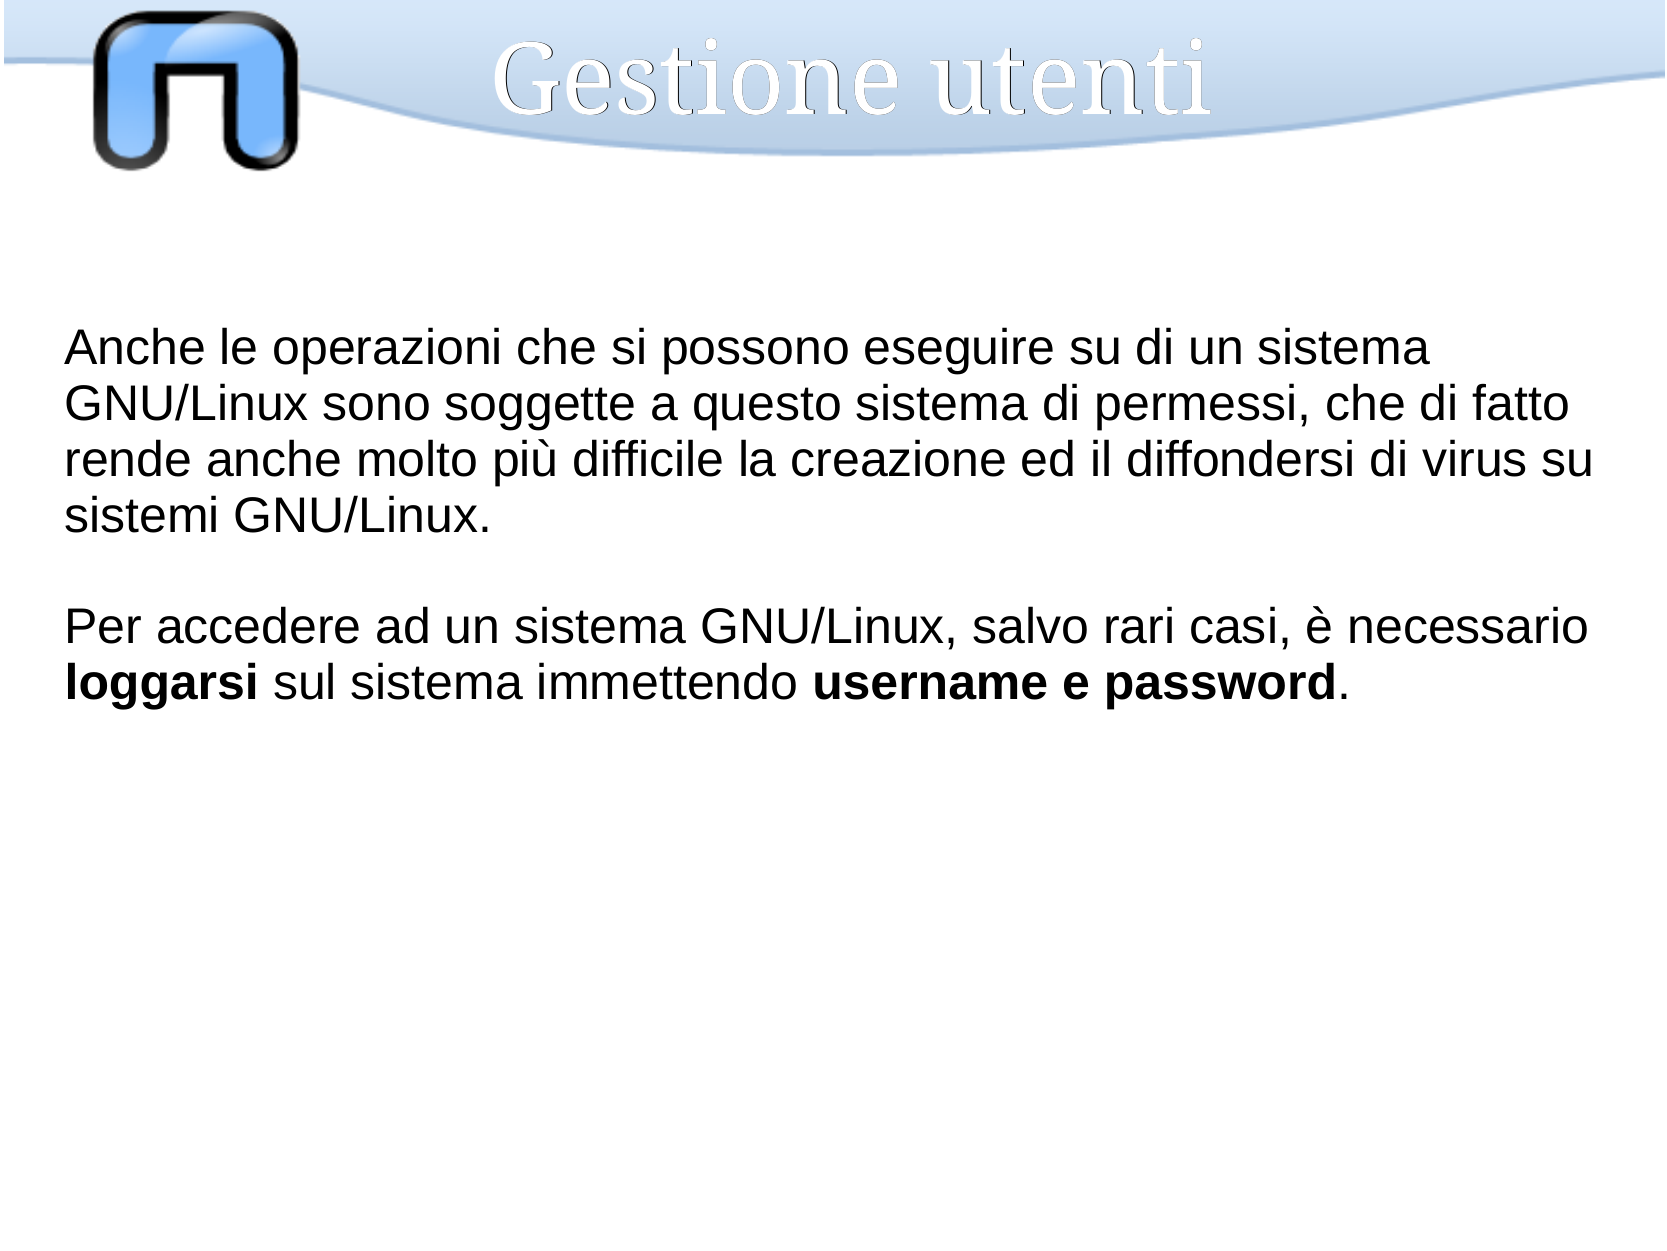

Gestione utenti
# Anche le operazioni che si possono eseguire su di un sistema GNU/Linux sono soggette a questo sistema di permessi, che di fatto rende anche molto più difficile la creazione ed il diffondersi di virus su sistemi GNU/Linux.
Per accedere ad un sistema GNU/Linux, salvo rari casi, è necessario loggarsi sul sistema immettendo username e password.